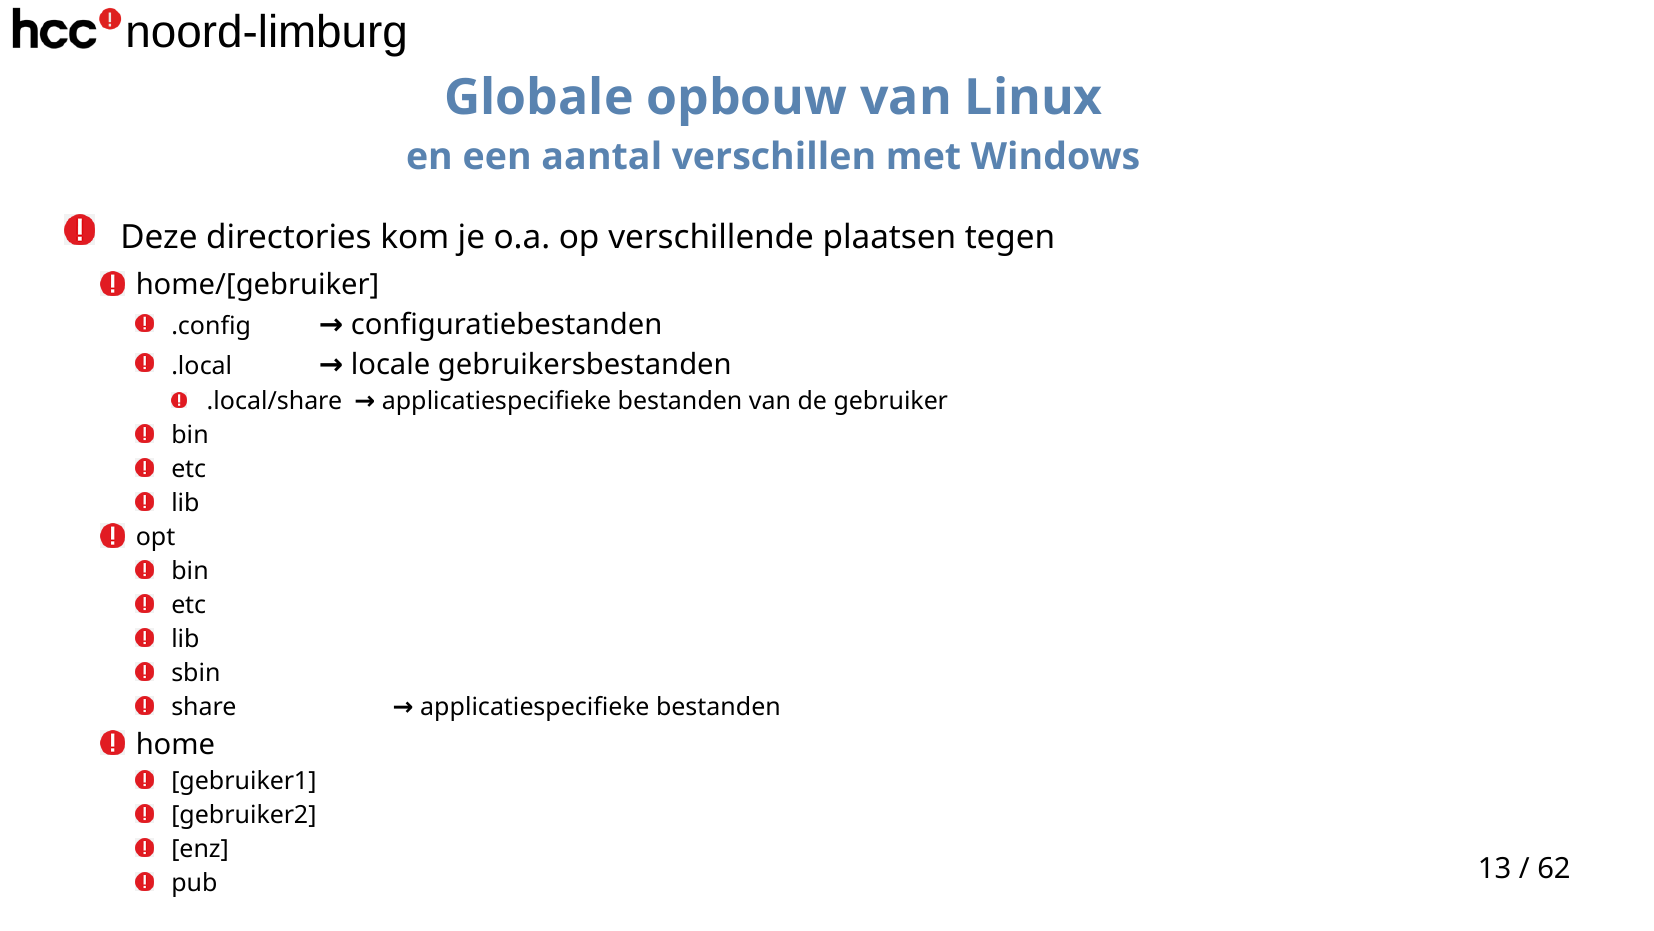

# Globale opbouw van Linux en een aantal verschillen met Windows
 Deze directories kom je o.a. op verschillende plaatsen tegen
home/[gebruiker]
.config	→ configuratiebestanden
.local		→ locale gebruikersbestanden
.local/share	→ applicatiespecifieke bestanden van de gebruiker
bin
etc
lib
opt
bin
etc
lib
sbin
share			→ applicatiespecifieke bestanden
home
[gebruiker1]
[gebruiker2]
[enz]
pub
13